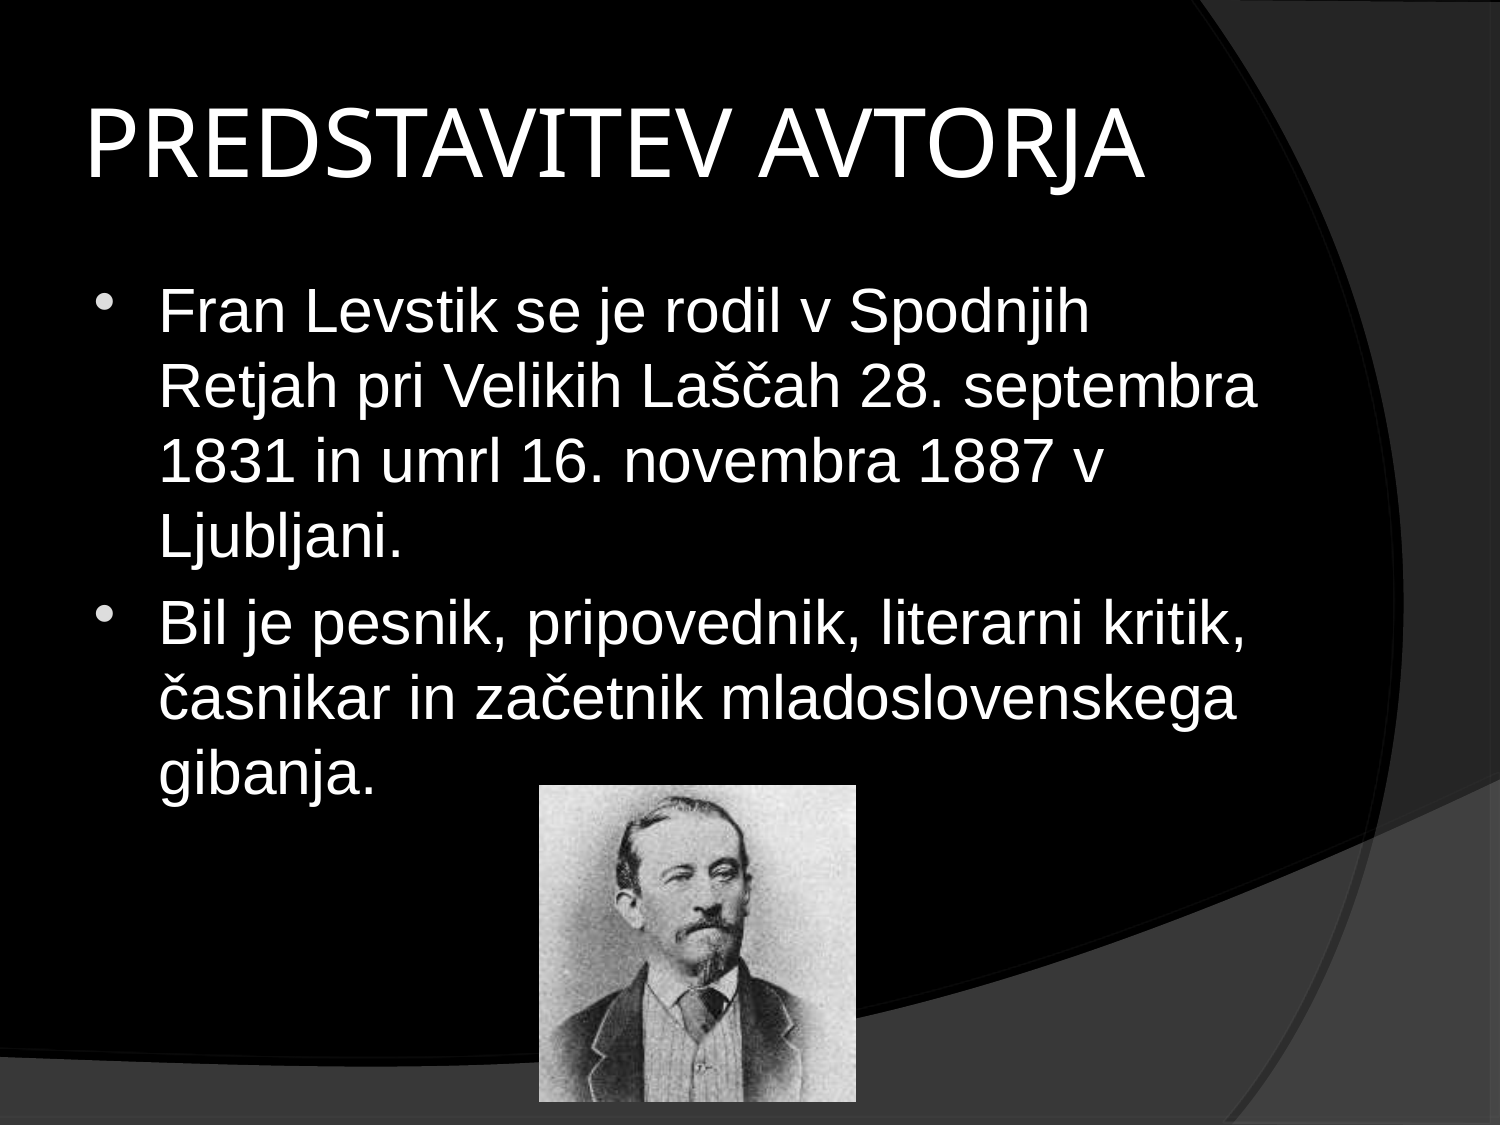

# PREDSTAVITEV AVTORJA
Fran Levstik se je rodil v Spodnjih Retjah pri Velikih Laščah 28. septembra 1831 in umrl 16. novembra 1887 v Ljubljani.
Bil je pesnik, pripovednik, literarni kritik, časnikar in začetnik mladoslovenskega gibanja.